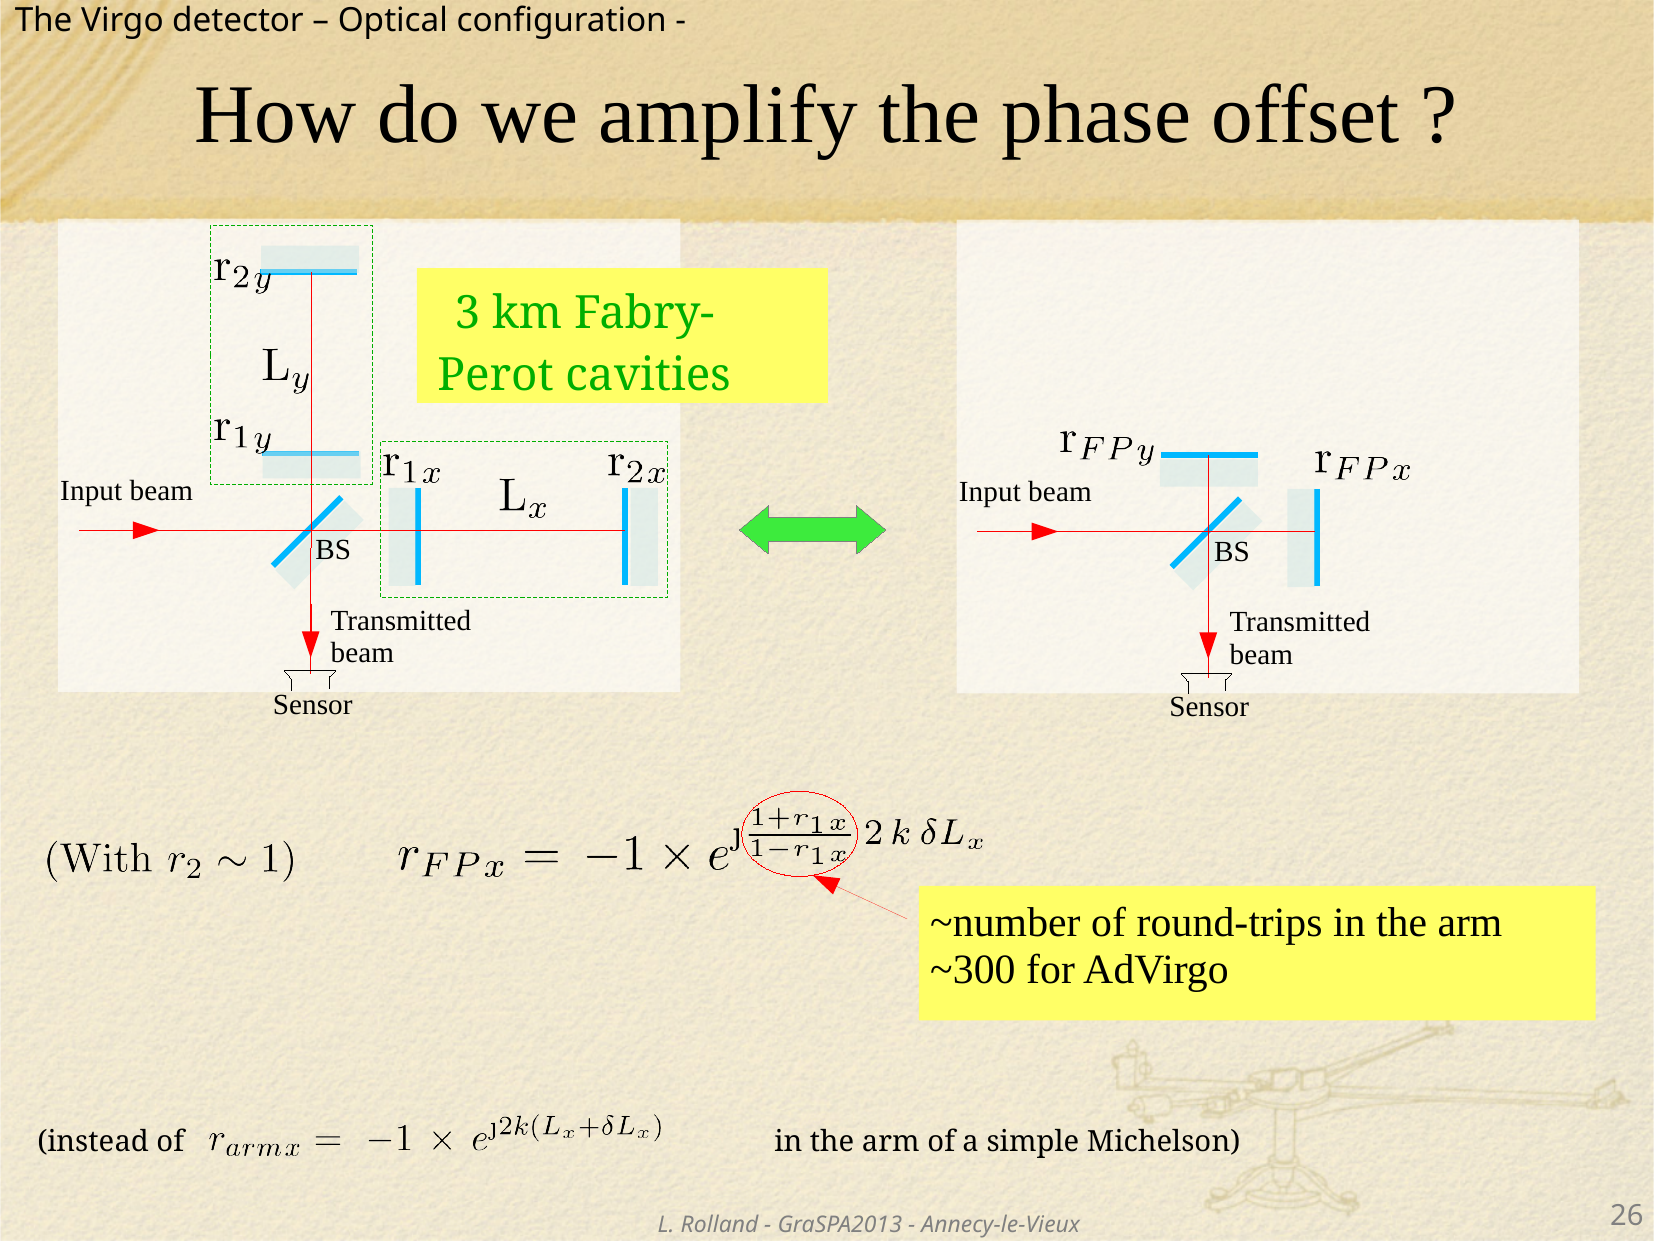

The Virgo detector – Optical configuration -
How do we amplify the phase offset ?
3 km Fabry-Perot cavities
# Input beam
Input beam
BS
BS
Transmitted beam
Transmitted beam
Sensor
Sensor
~number of round-trips in the arm
~300 for AdVirgo
(instead of				 in the arm of a simple Michelson)